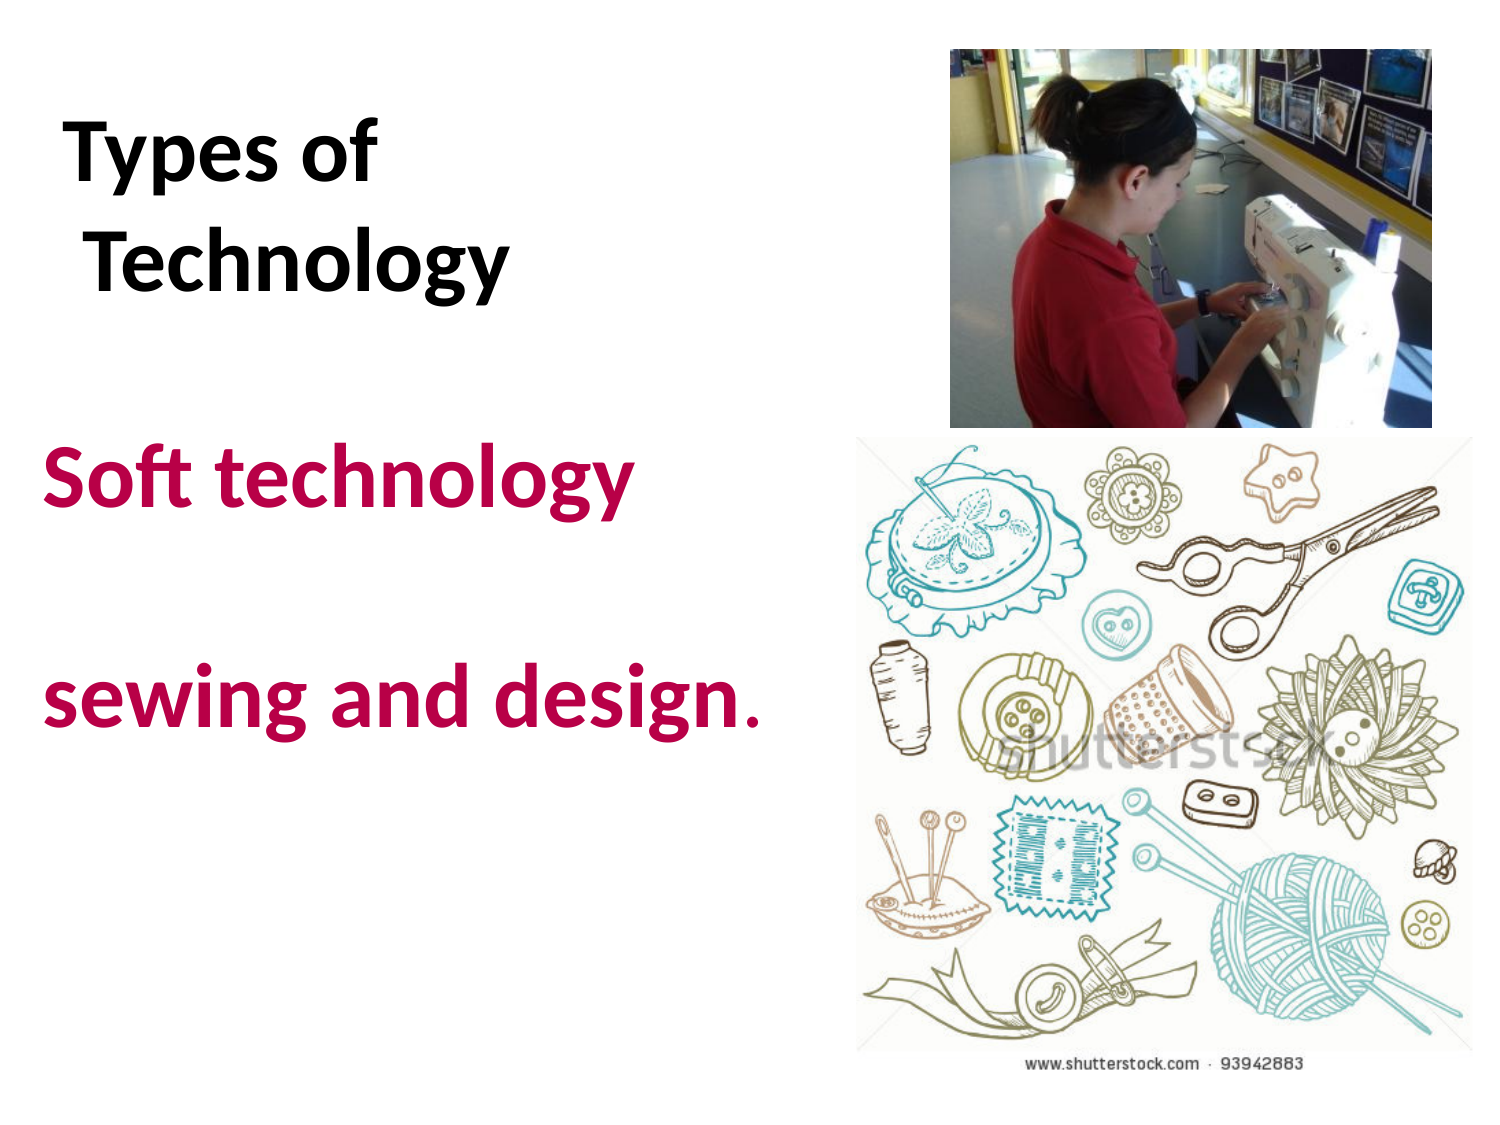

Types of
 Technology
Soft technology
sewing and design.